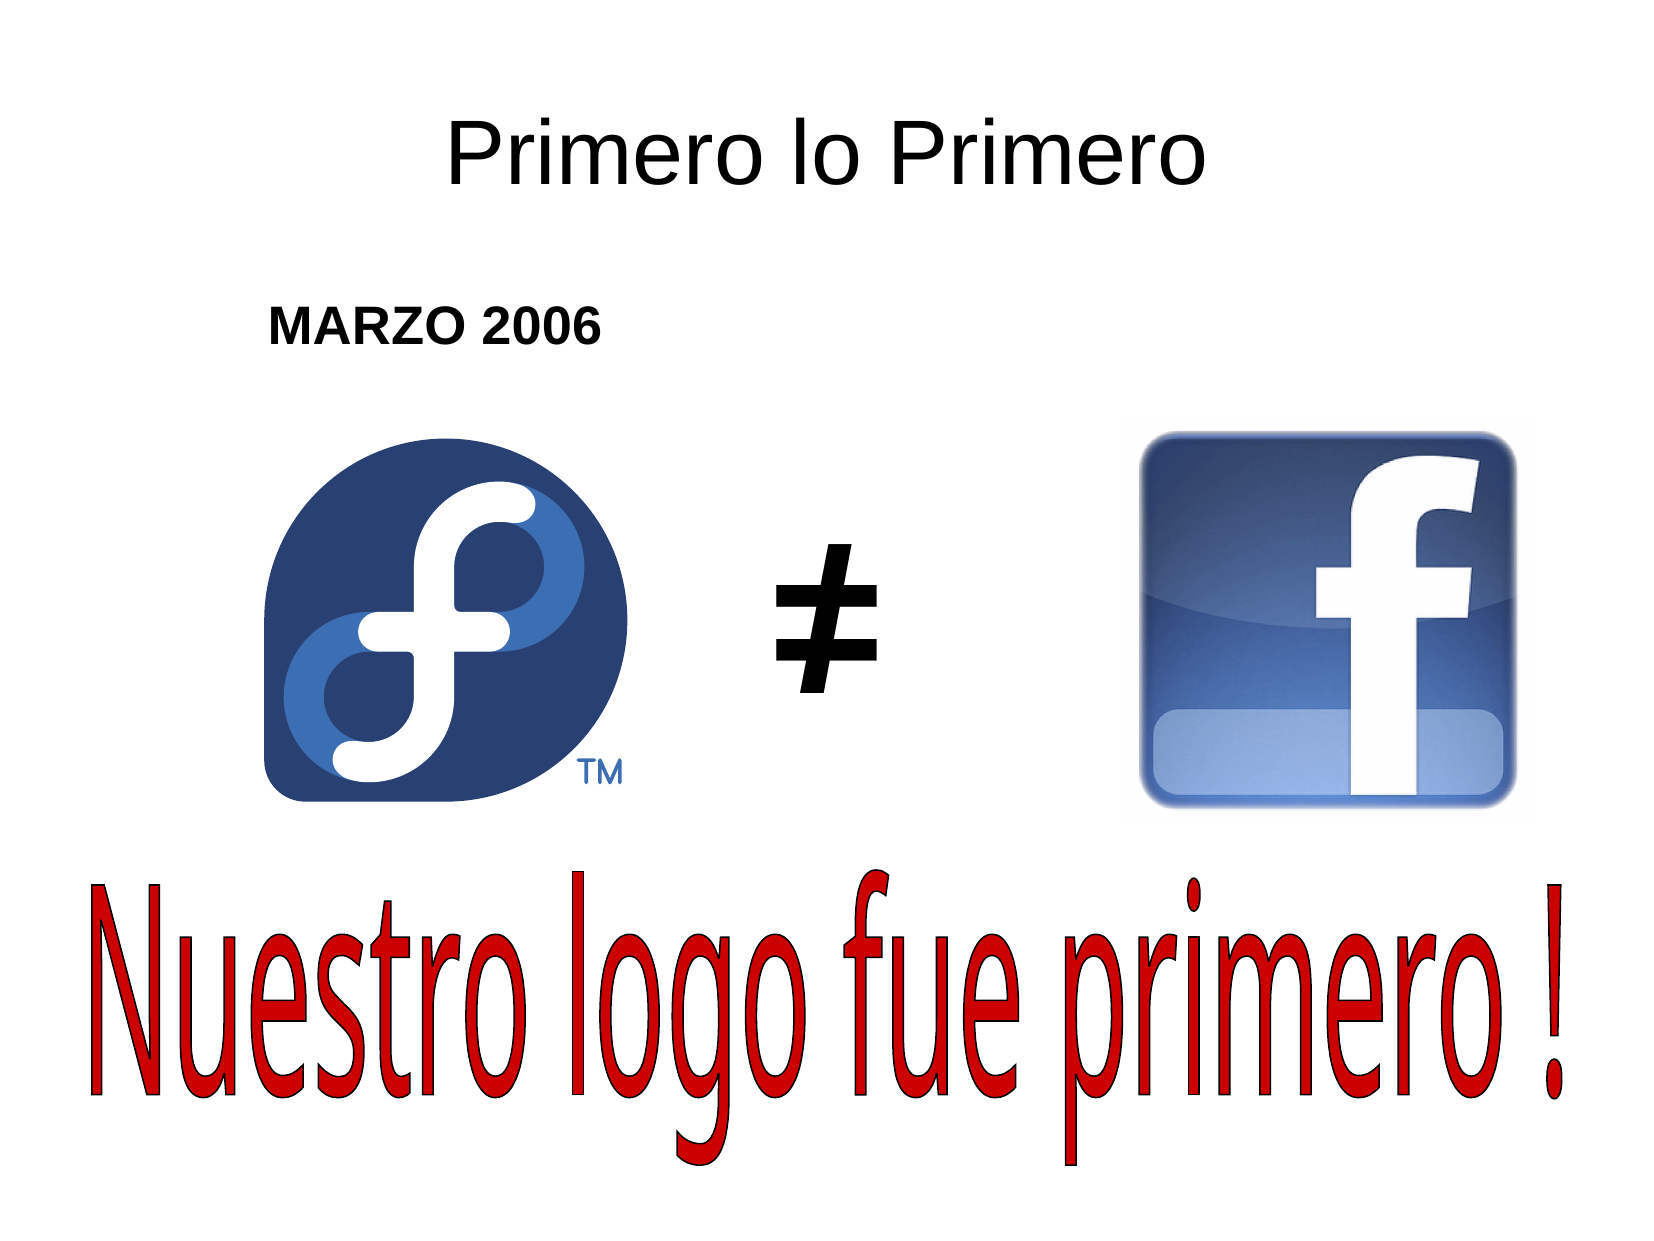

# Primero lo Primero
MARZO 2006
=
/
Nuestro logo fue primero !